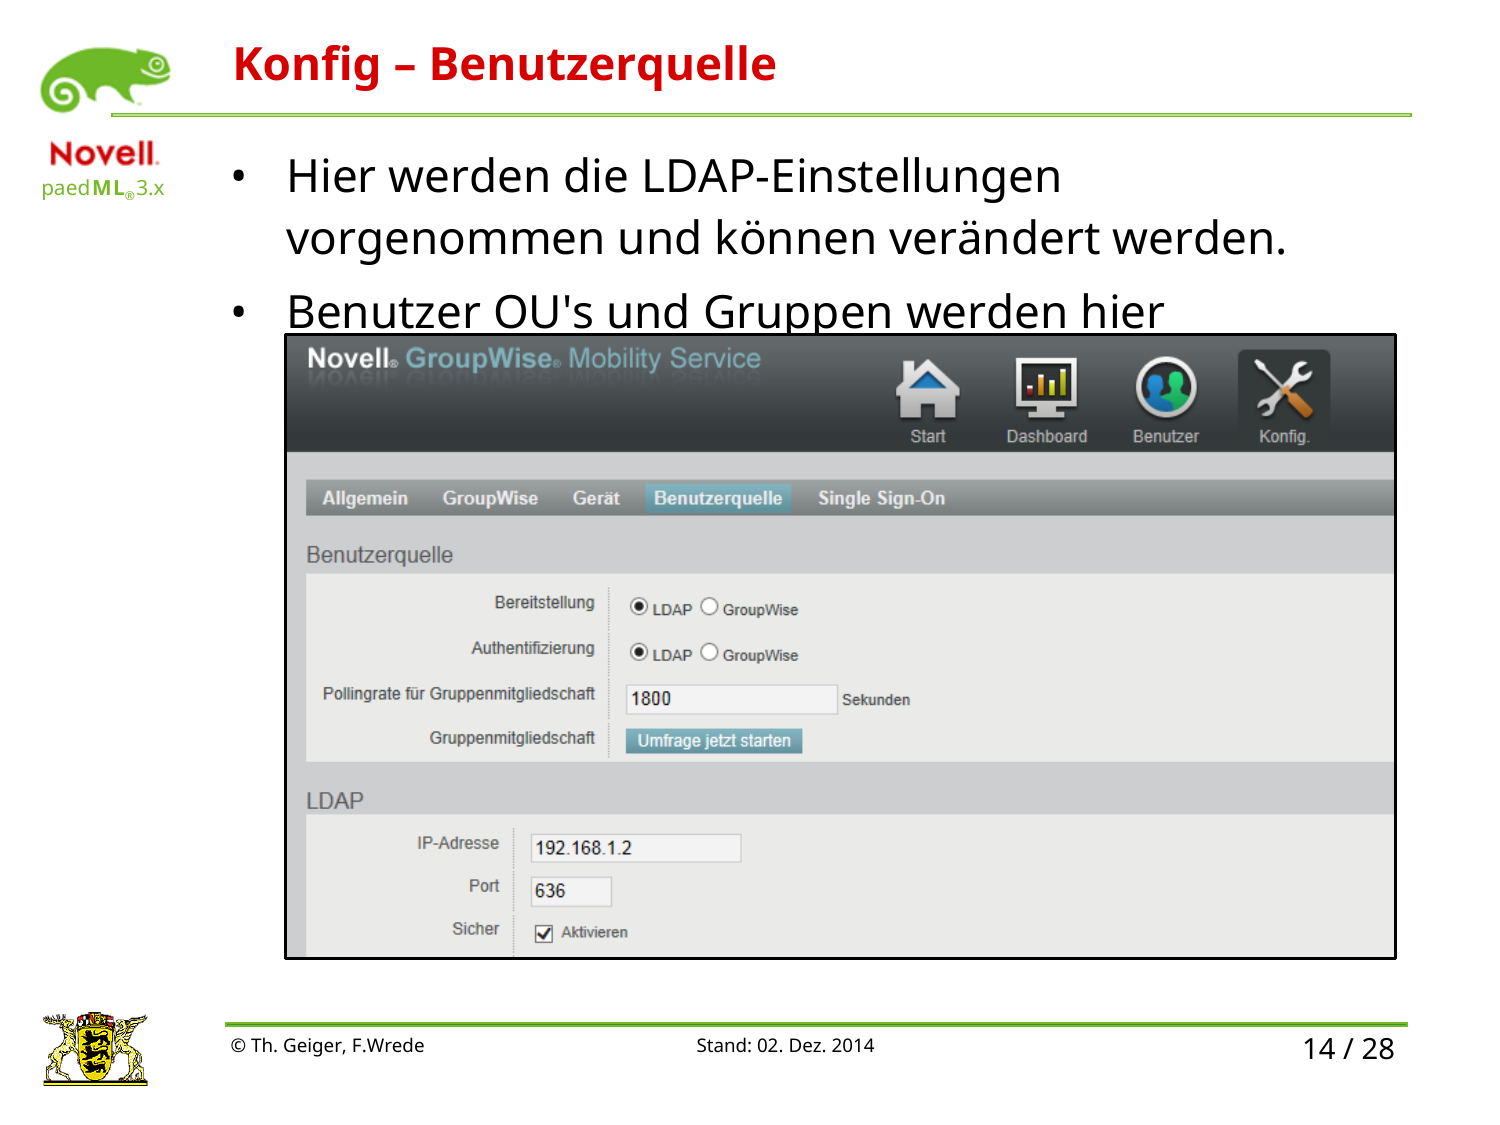

# Konfig – Benutzerquelle
Hier werden die LDAP-Einstellungen vorgenommen und können verändert werden.
Benutzer OU's und Gruppen werden hier eingetragen.
14
© Th. Geiger, F.Wrede
02. Dez. 2014